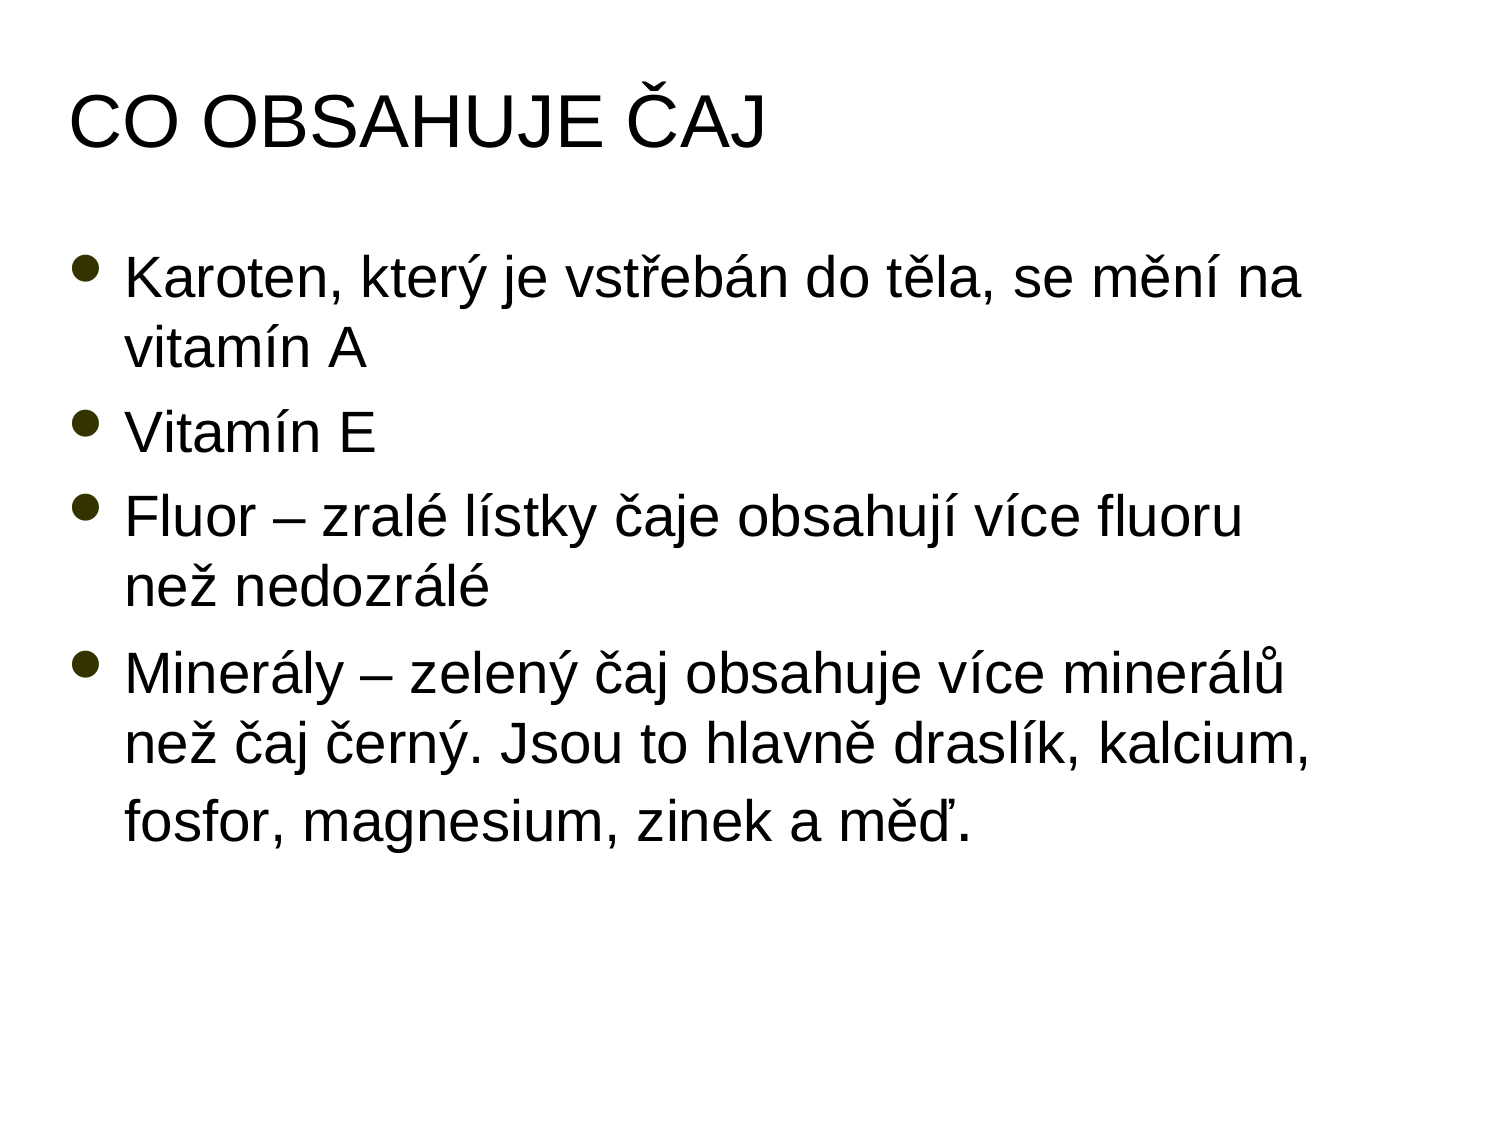

# CO OBSAHUJE ČAJ
Karoten, který je vstřebán do těla, se mění na vitamín A
Vitamín E
Fluor – zralé lístky čaje obsahují více fluoru než nedozrálé
Minerály – zelený čaj obsahuje více minerálů než čaj černý. Jsou to hlavně draslík, kalcium, fosfor, magnesium, zinek a měď.